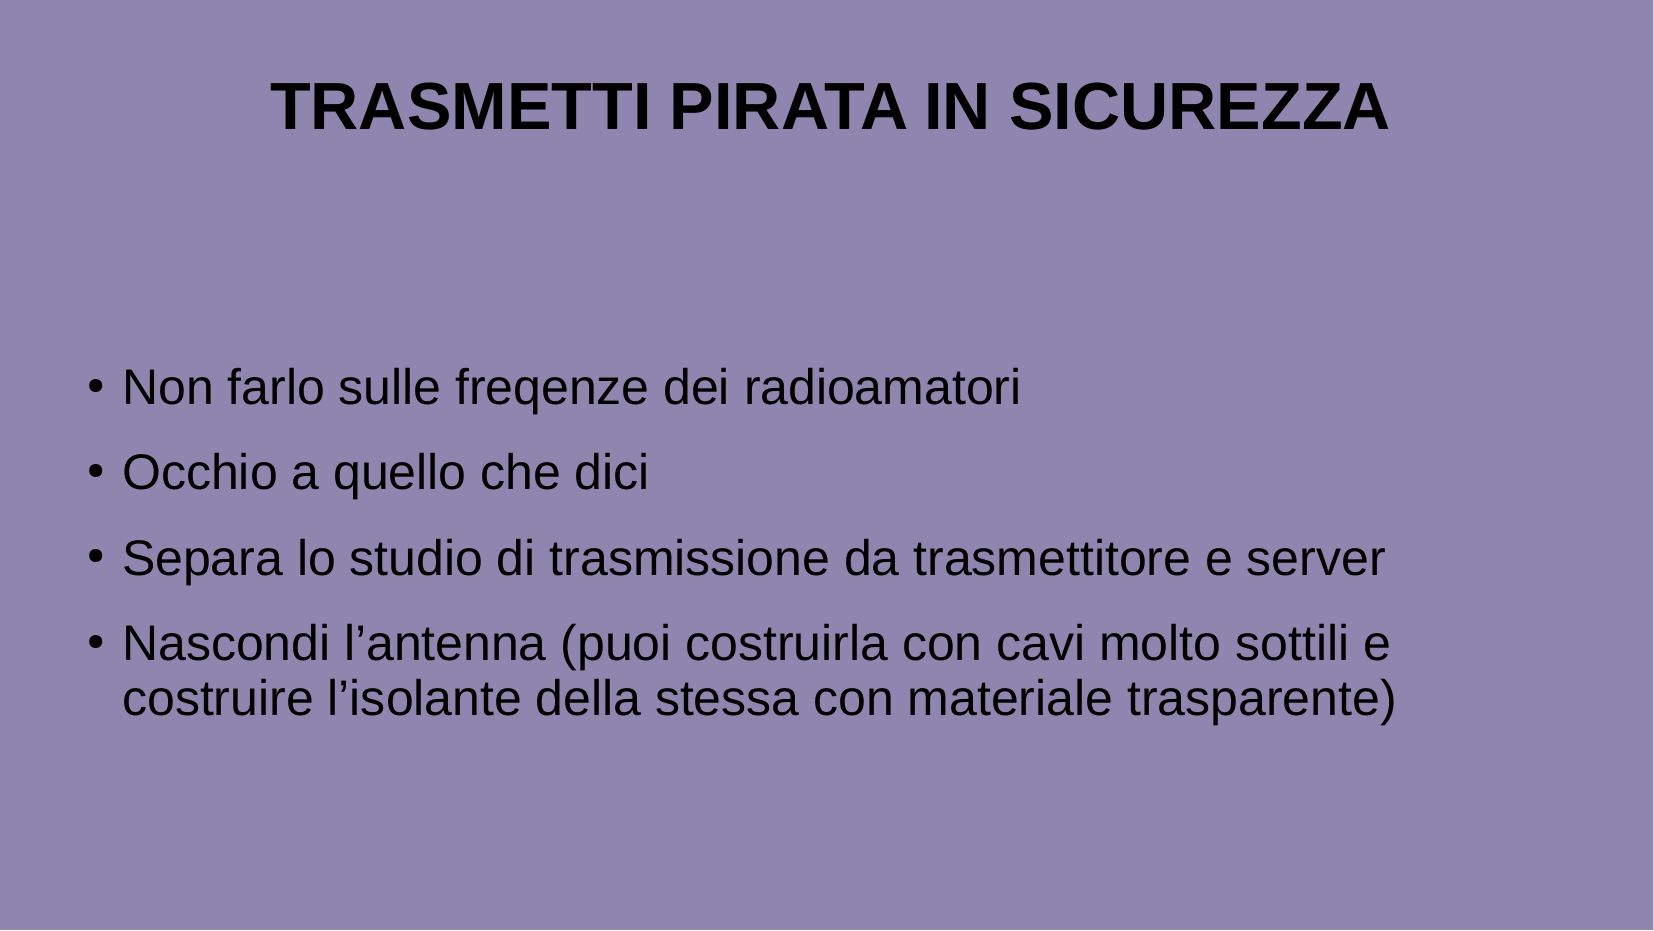

# TRASMETTI PIRATA IN SICUREZZA
Non farlo sulle freqenze dei radioamatori
Occhio a quello che dici
Separa lo studio di trasmissione da trasmettitore e server
Nascondi l’antenna (puoi costruirla con cavi molto sottili e costruire l’isolante della stessa con materiale trasparente)